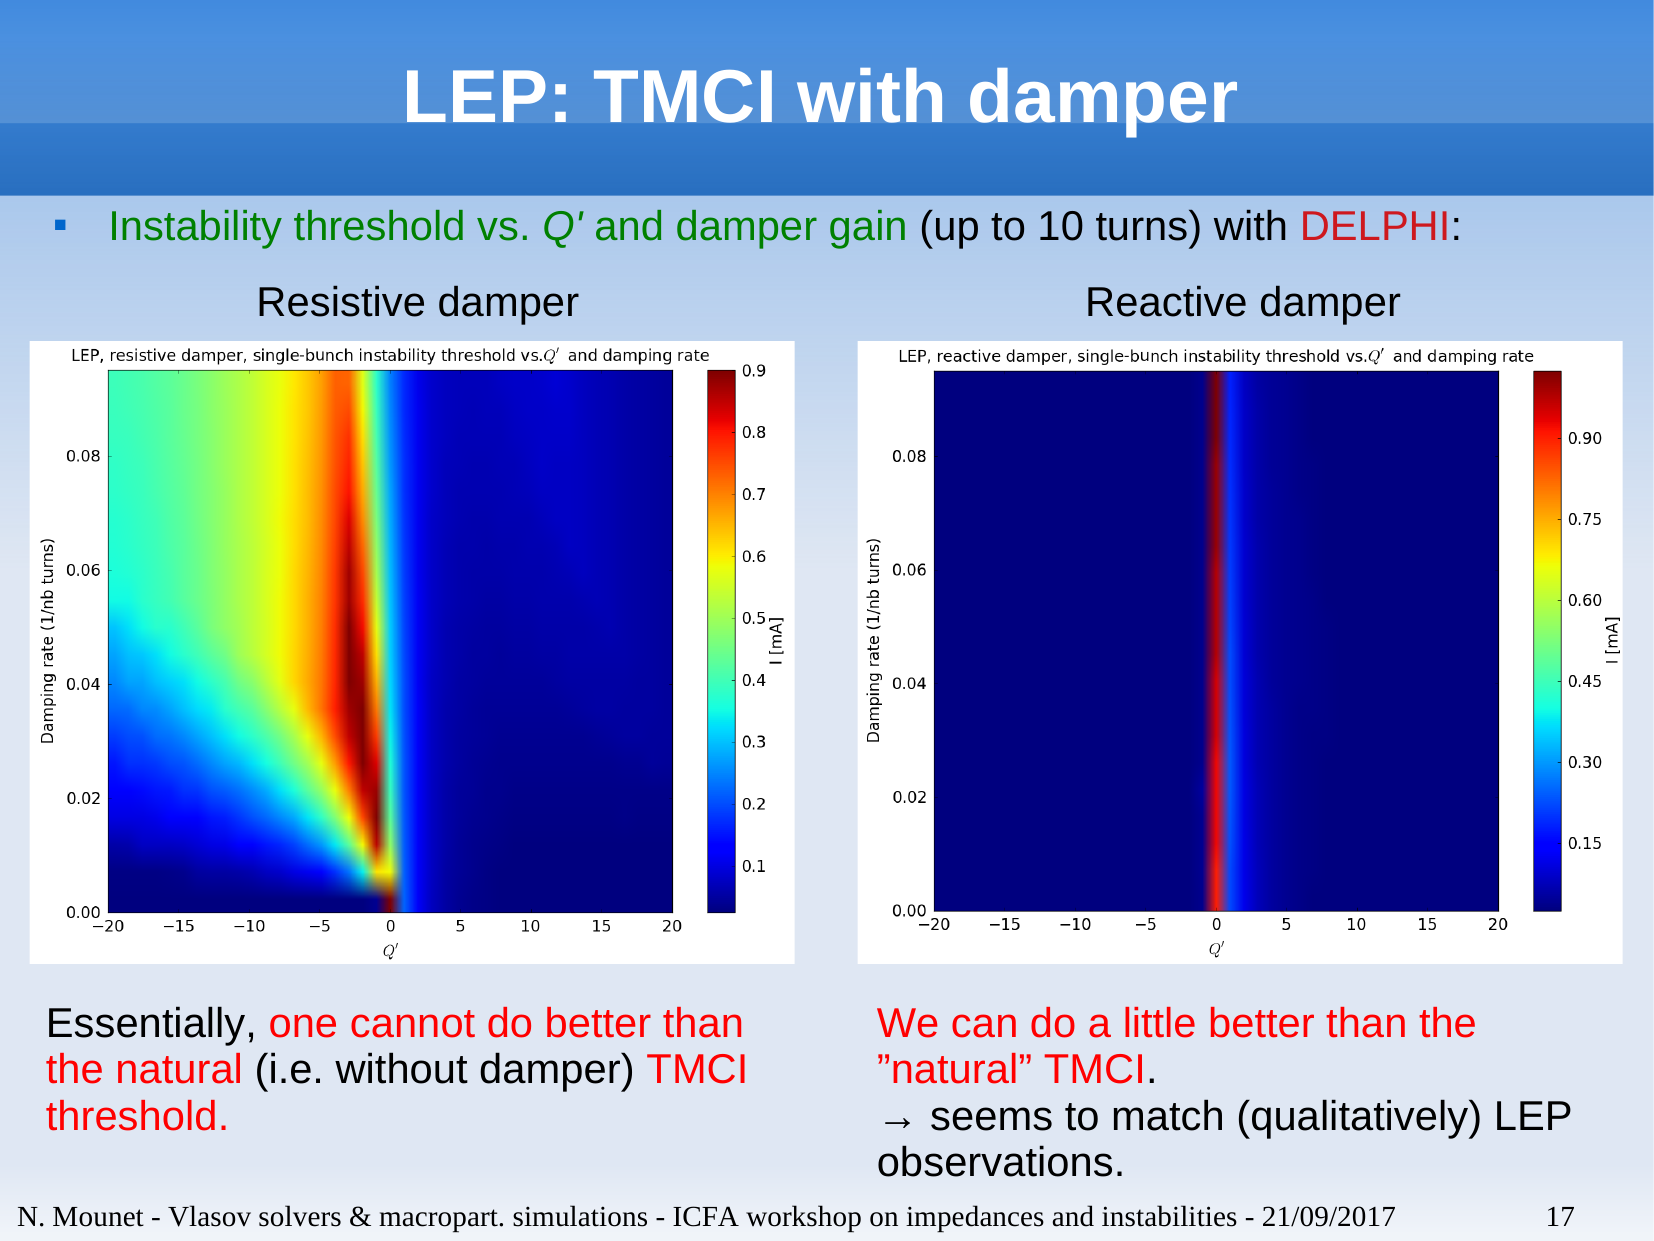

# LEP: TMCI with damper
Instability threshold vs. Q' and damper gain (up to 10 turns) with DELPHI:
Resistive damper
Reactive damper
Essentially, one cannot do better than the natural (i.e. without damper) TMCI threshold.
We can do a little better than the ”natural” TMCI.
→ seems to match (qualitatively) LEP observations.
N. Mounet - Vlasov solvers & macropart. simulations - ICFA workshop on impedances and instabilities - 21/09/2017
17